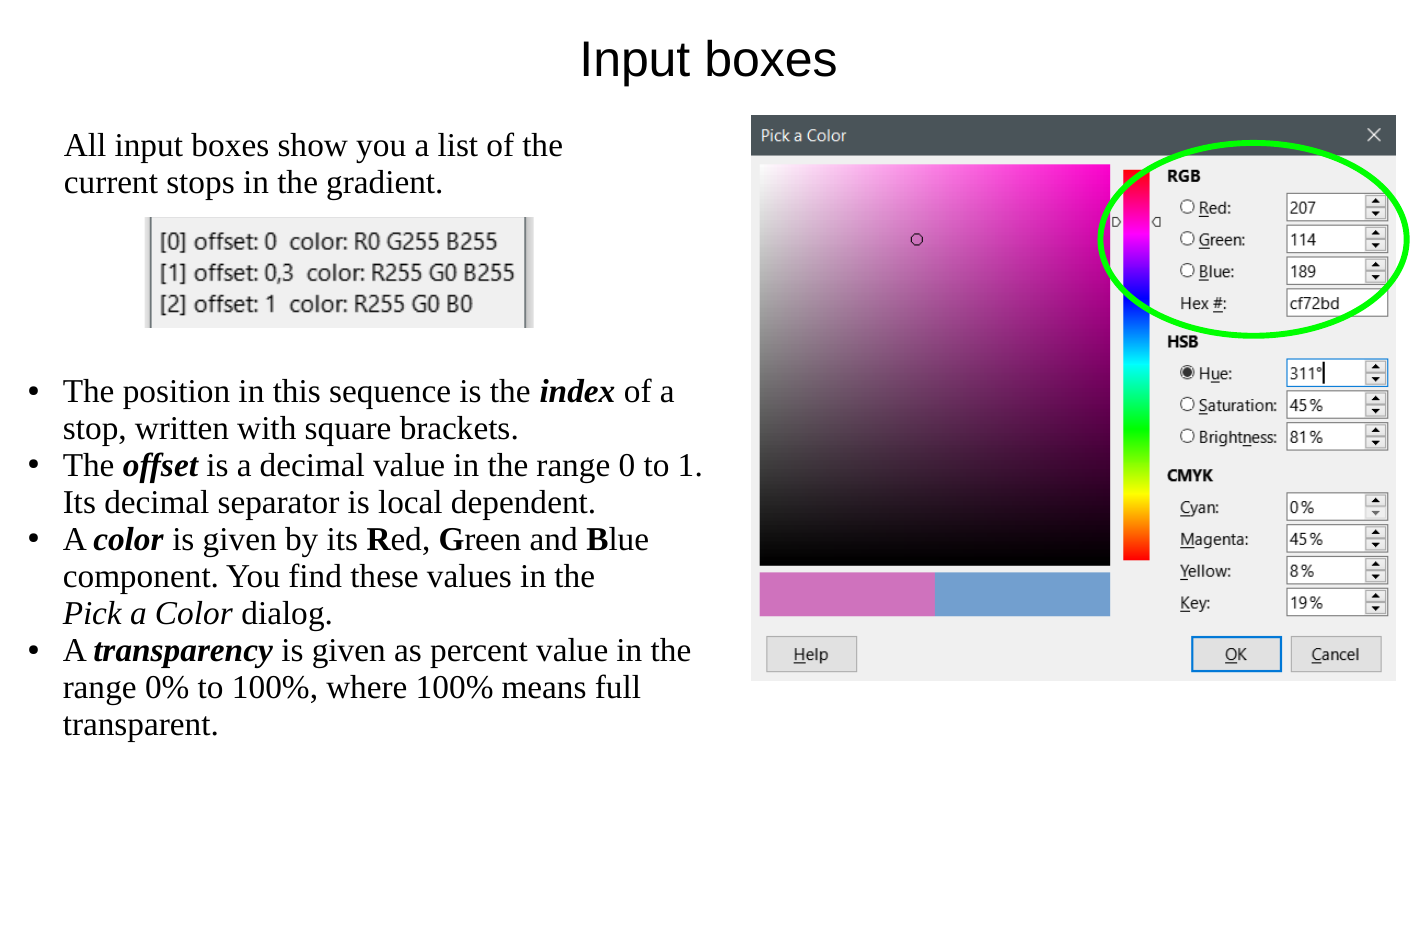

# Input boxes
All input boxes show you a list of the current stops in the gradient.
The position in this sequence is the index of a stop, written with square brackets.
The offset is a decimal value in the range 0 to 1. Its decimal separator is local dependent.
A color is given by its Red, Green and Blue component. You find these values in the Pick a Color dialog.
A transparency is given as percent value in the range 0% to 100%, where 100% means full transparent.